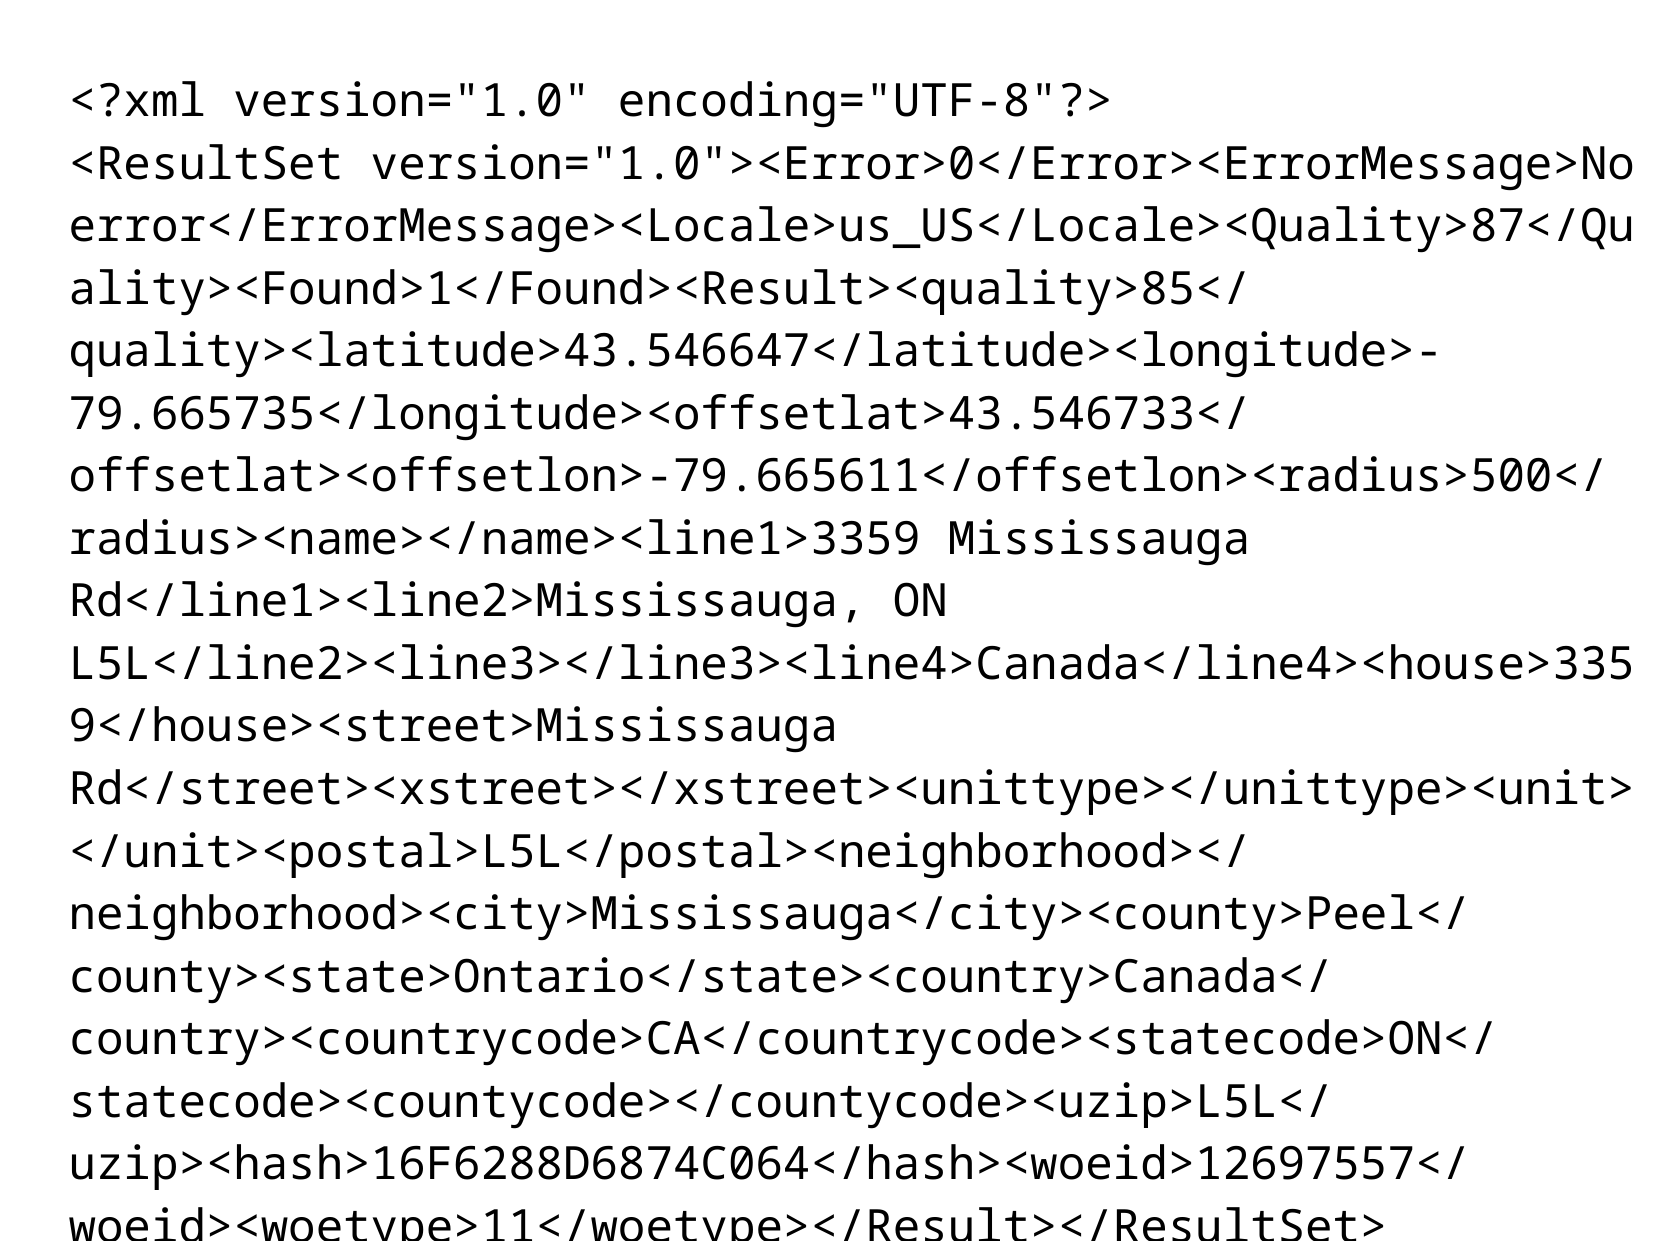

<?xml version="1.0" encoding="UTF-8"?>
<ResultSet version="1.0"><Error>0</Error><ErrorMessage>No error</ErrorMessage><Locale>us_US</Locale><Quality>87</Quality><Found>1</Found><Result><quality>85</quality><latitude>43.546647</latitude><longitude>-79.665735</longitude><offsetlat>43.546733</offsetlat><offsetlon>-79.665611</offsetlon><radius>500</radius><name></name><line1>3359 Mississauga Rd</line1><line2>Mississauga, ON L5L</line2><line3></line3><line4>Canada</line4><house>3359</house><street>Mississauga Rd</street><xstreet></xstreet><unittype></unittype><unit></unit><postal>L5L</postal><neighborhood></neighborhood><city>Mississauga</city><county>Peel</county><state>Ontario</state><country>Canada</country><countrycode>CA</countrycode><statecode>ON</statecode><countycode></countycode><uzip>L5L</uzip><hash>16F6288D6874C064</hash><woeid>12697557</woeid><woetype>11</woetype></Result></ResultSet>
<!-- gws14.maps.bf1.yahoo.com uncompressed/chunked Wed Nov 9 10:23:36 PST 2011 -->
<!-- wws03.geotech.bf1.yahoo.com uncompressed Wed Nov 9 10:23:36 PST 2011 -->